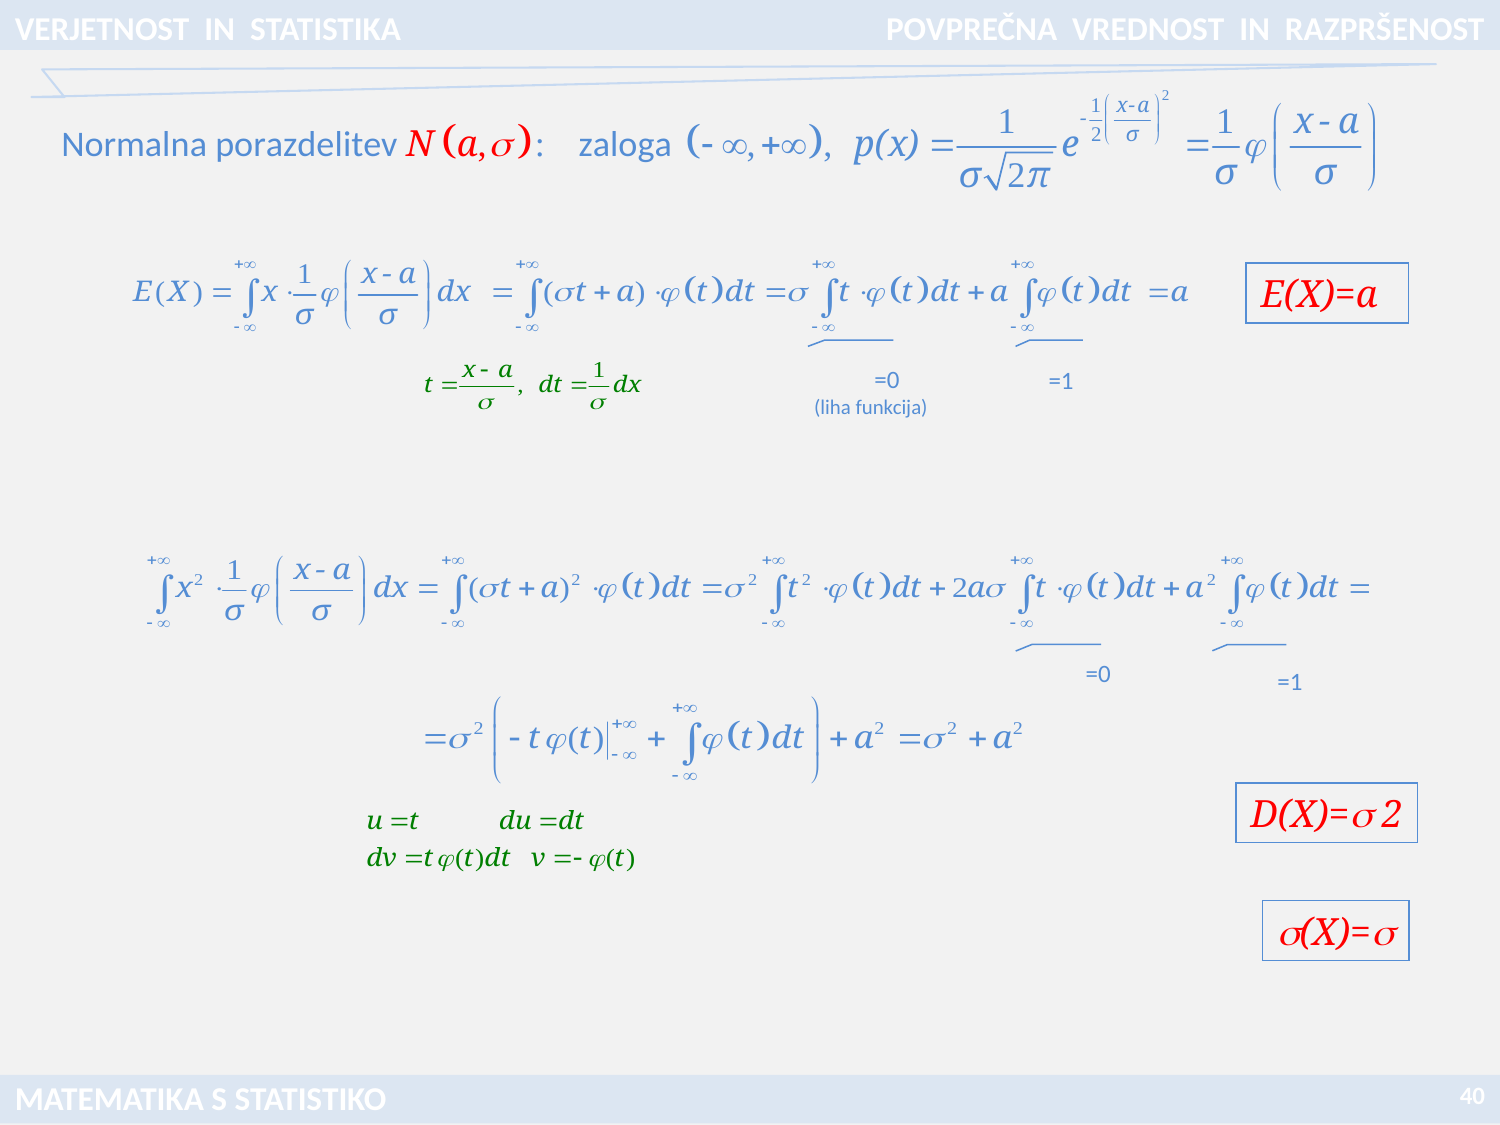

VERJETNOST IN STATISTIKA
POVPREČNA VREDNOST IN RAZPRŠENOST
E(X)=a
=0
(liha funkcija)
=1
=0
=1
D(X)= 2
(X)=
MATEMATIKA S STATISTIKO